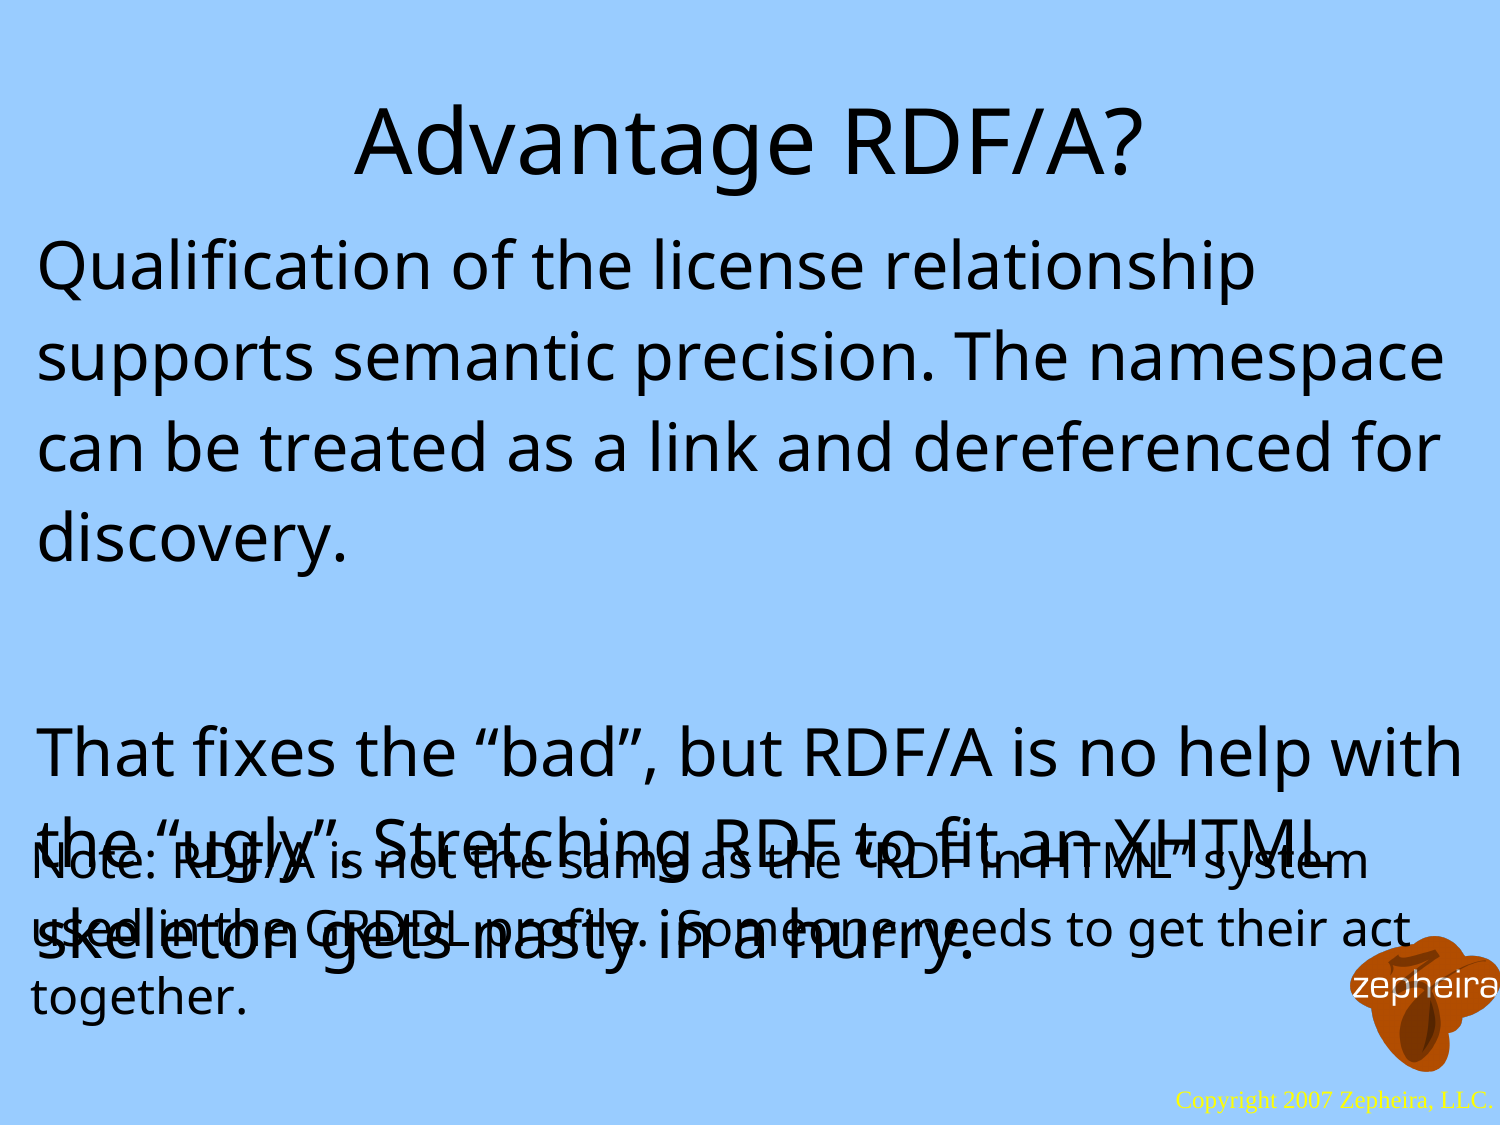

# Advantage RDF/A?
Qualification of the license relationship supports semantic precision. The namespace can be treated as a link and dereferenced for discovery.
That fixes the “bad”, but RDF/A is no help with the “ugly”. Stretching RDF to fit an XHTML skeleton gets nasty in a hurry.
Note: RDF/A is not the same as the “RDF in HTML” system used in the GRDDL profile. Someone needs to get their act together.